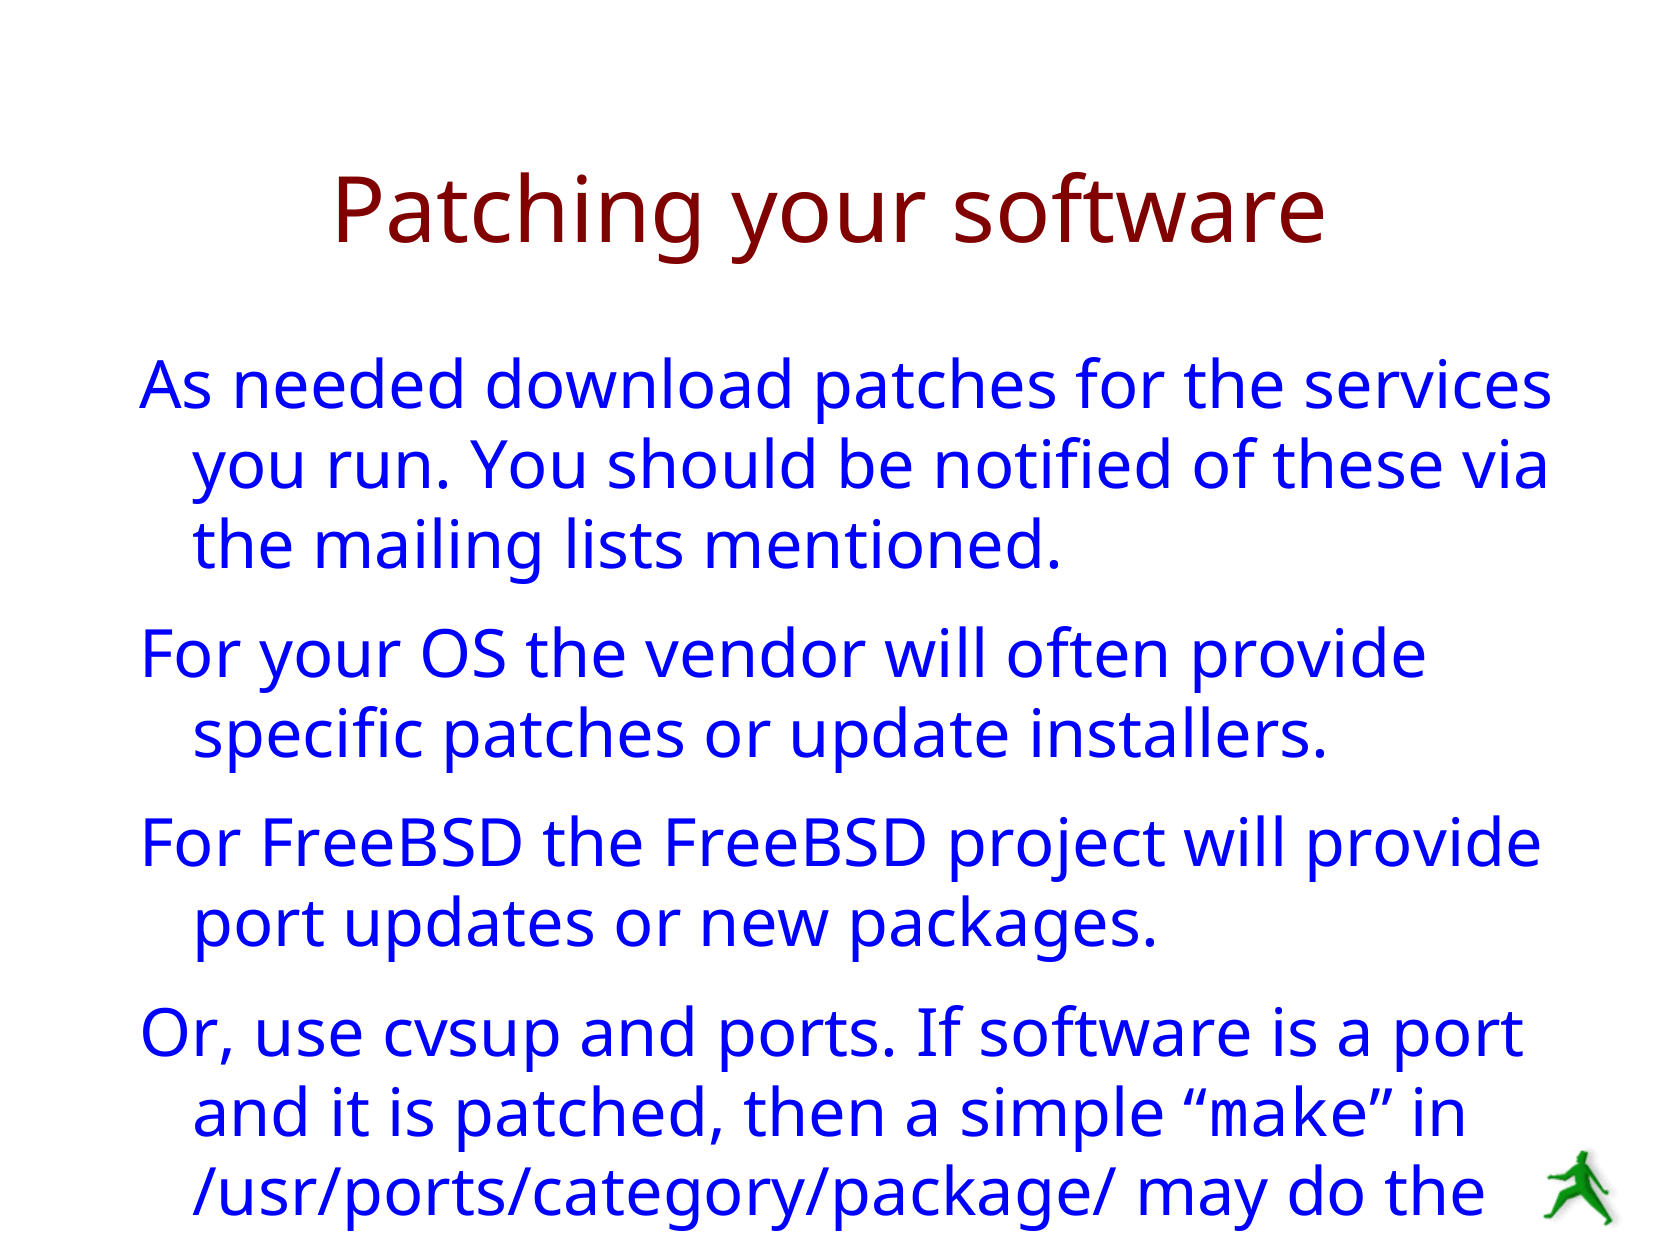

# Patching your software
As needed download patches for the services you run. You should be notified of these via the mailing lists mentioned.
For your OS the vendor will often provide specific patches or update installers.
For FreeBSD the FreeBSD project will provide port updates or new packages.
Or, use cvsup and ports. If software is a port and it is patched, then a simple “make” in /usr/ports/category/package/ may do the trick.